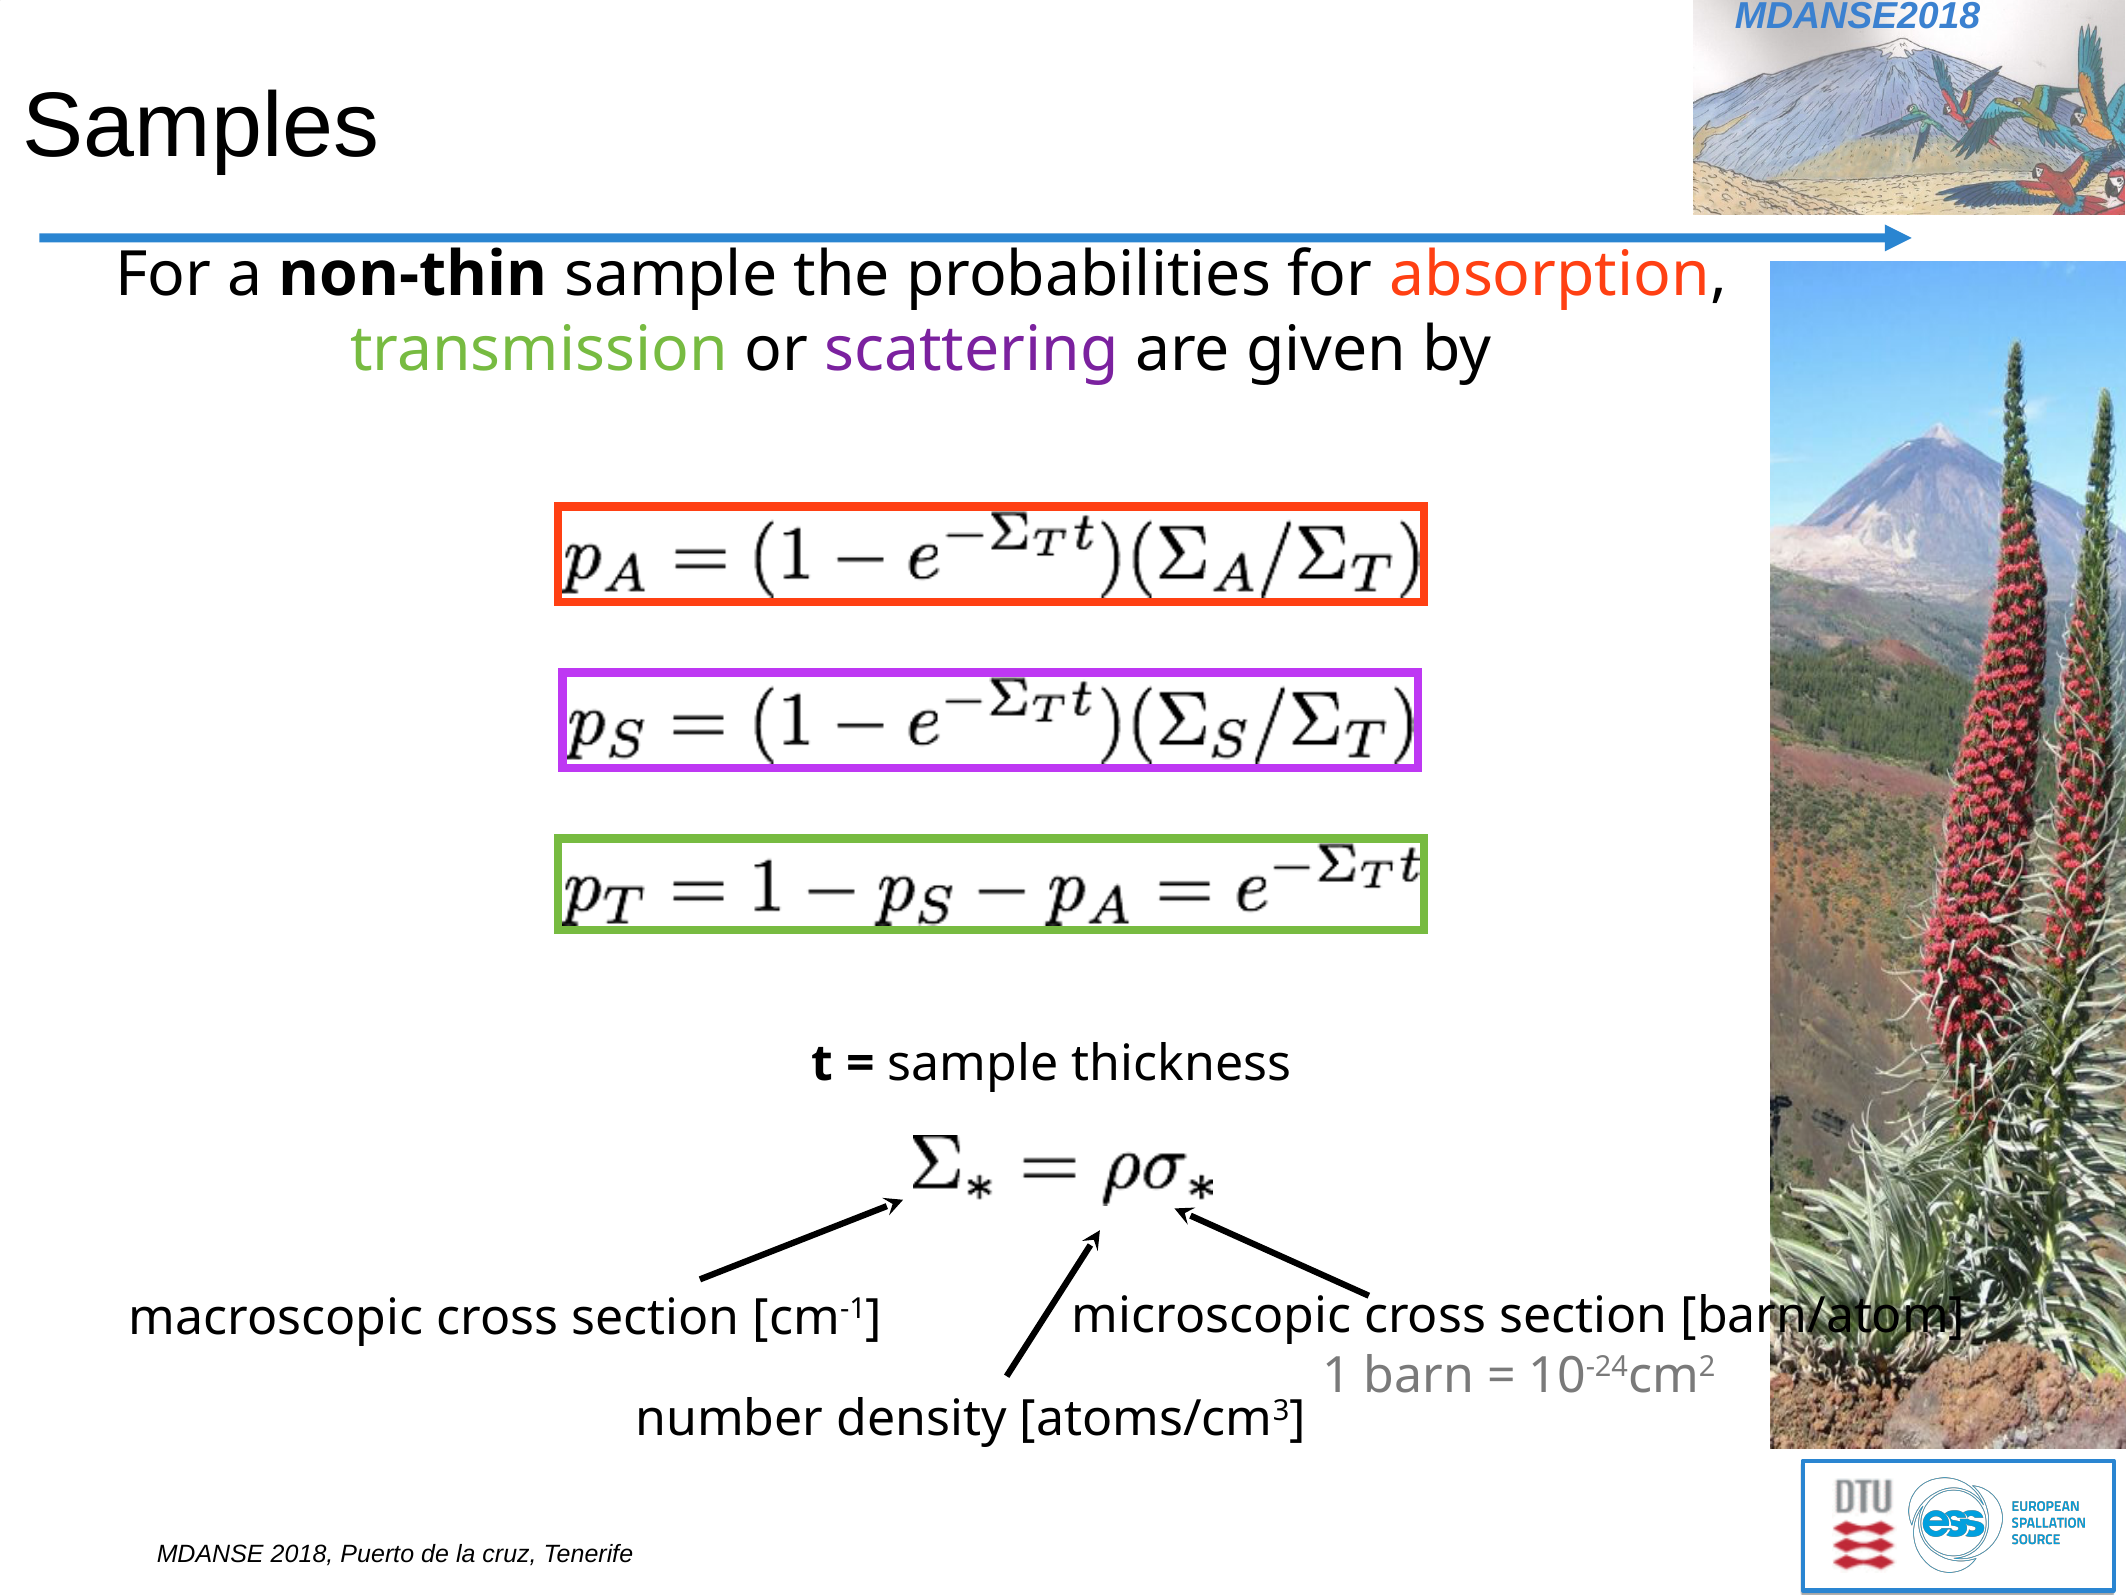

# Samples
For a non-thin sample the probabilities for absorption, transmission or scattering are given by
t = sample thickness
microscopic cross section [barn/atom]
1 barn = 10-24cm2
macroscopic cross section [cm-1]
number density [atoms/cm3]